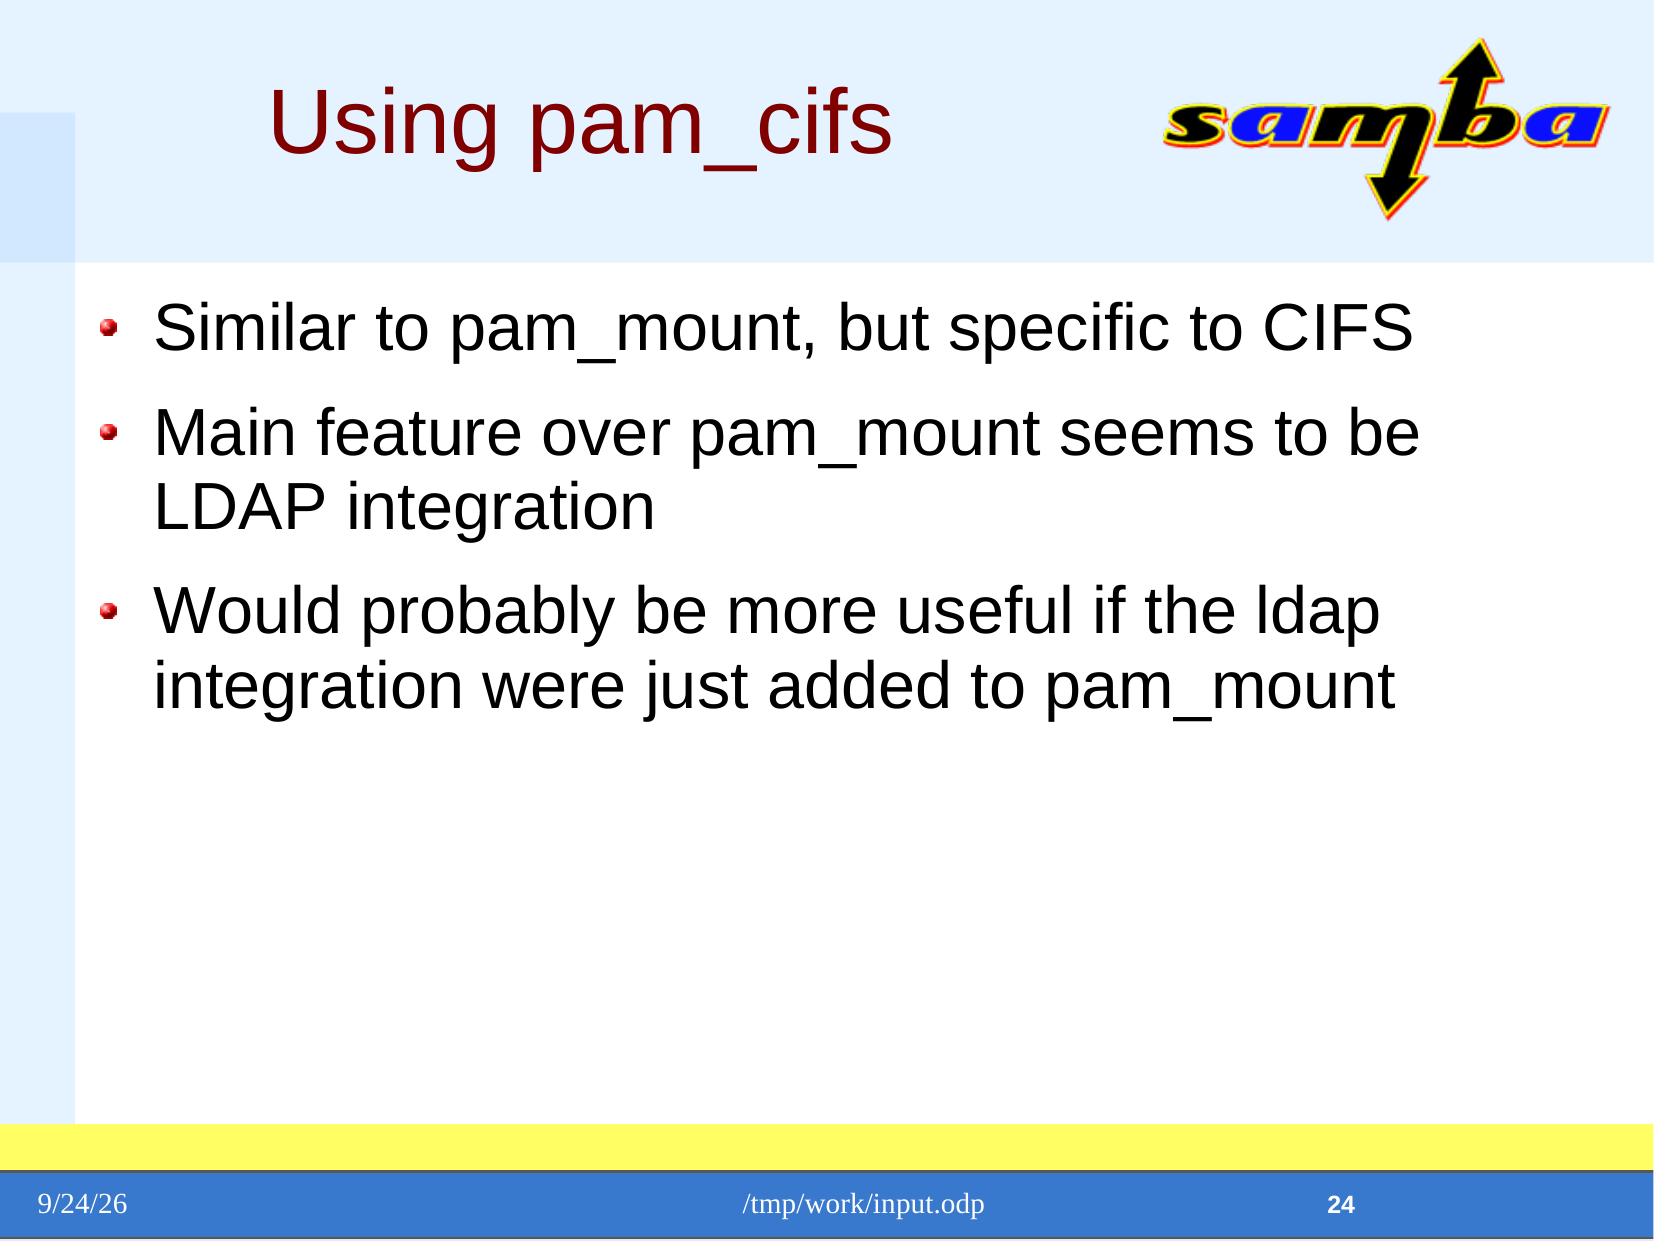

# Using pam_cifs
Similar to pam_mount, but specific to CIFS
Main feature over pam_mount seems to be LDAP integration
Would probably be more useful if the ldap integration were just added to pam_mount